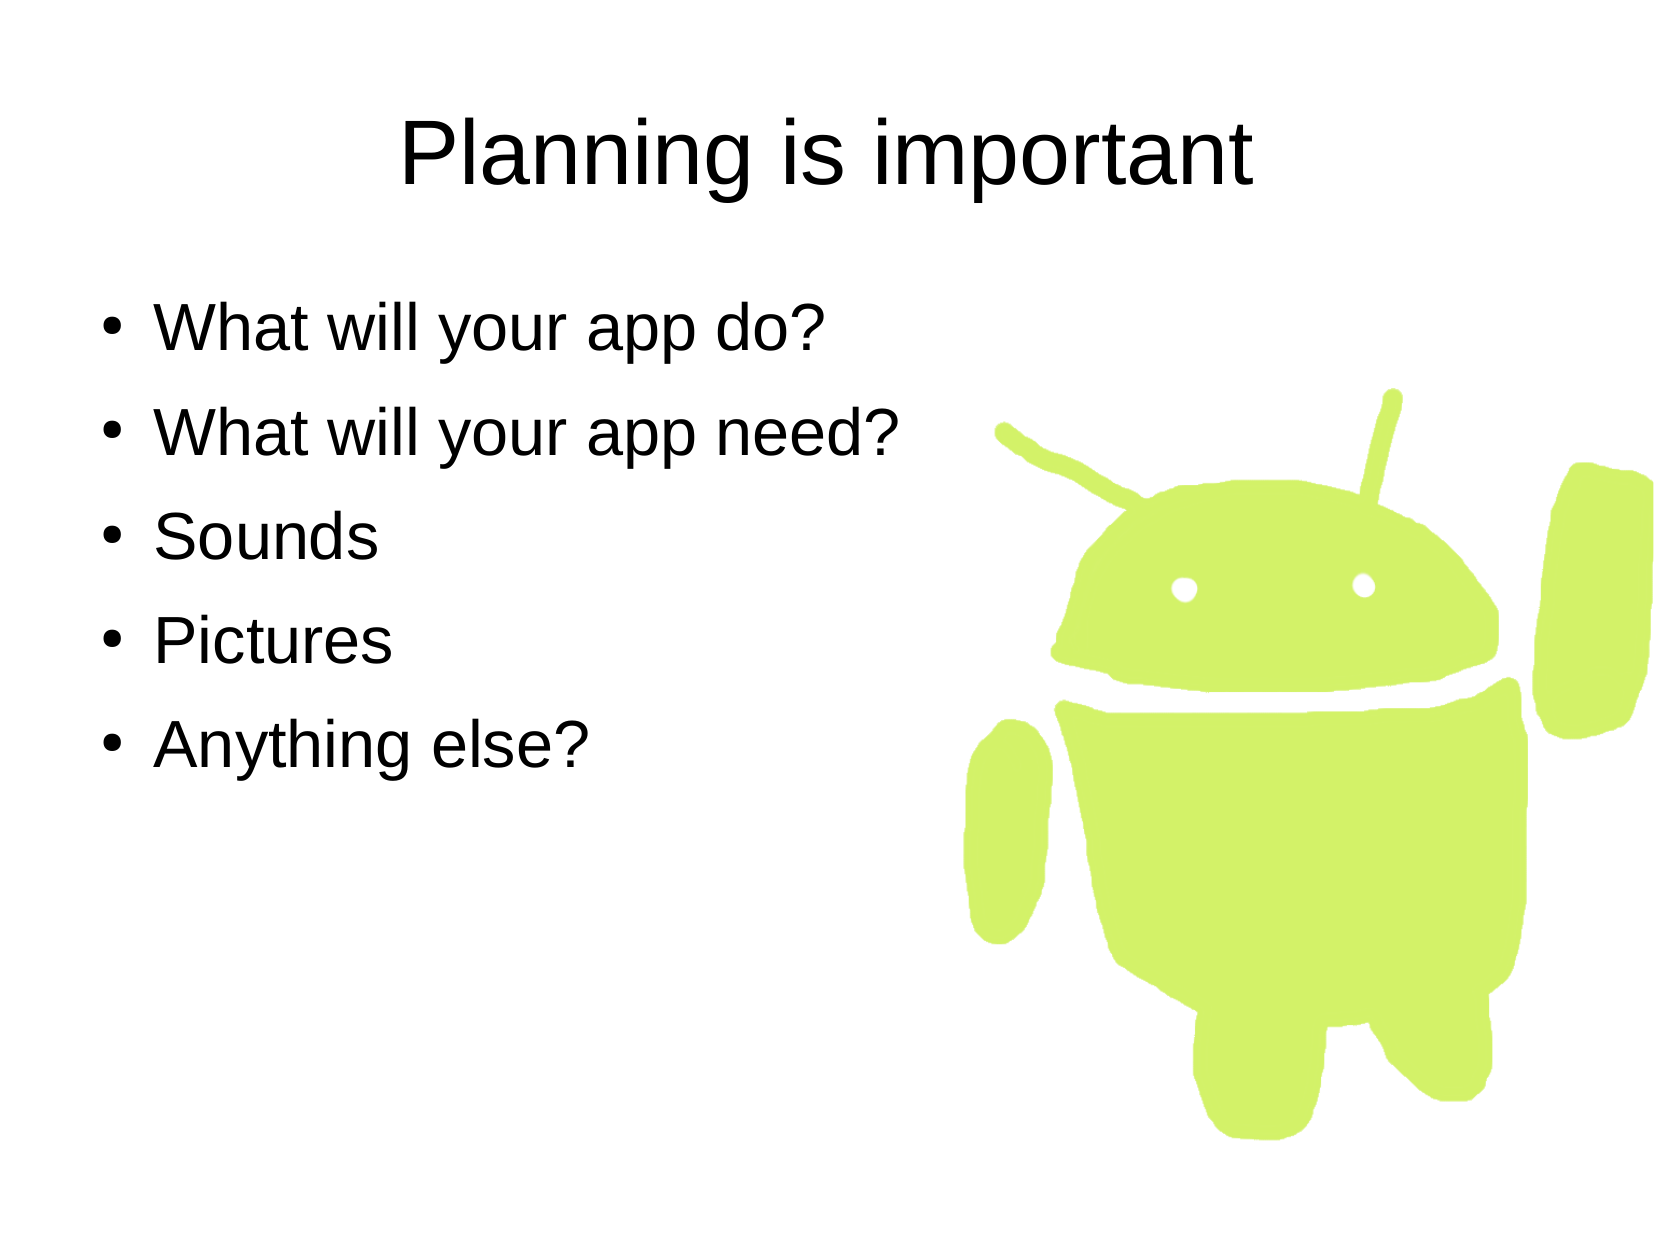

# Planning is important
What will your app do?
What will your app need?
Sounds
Pictures
Anything else?